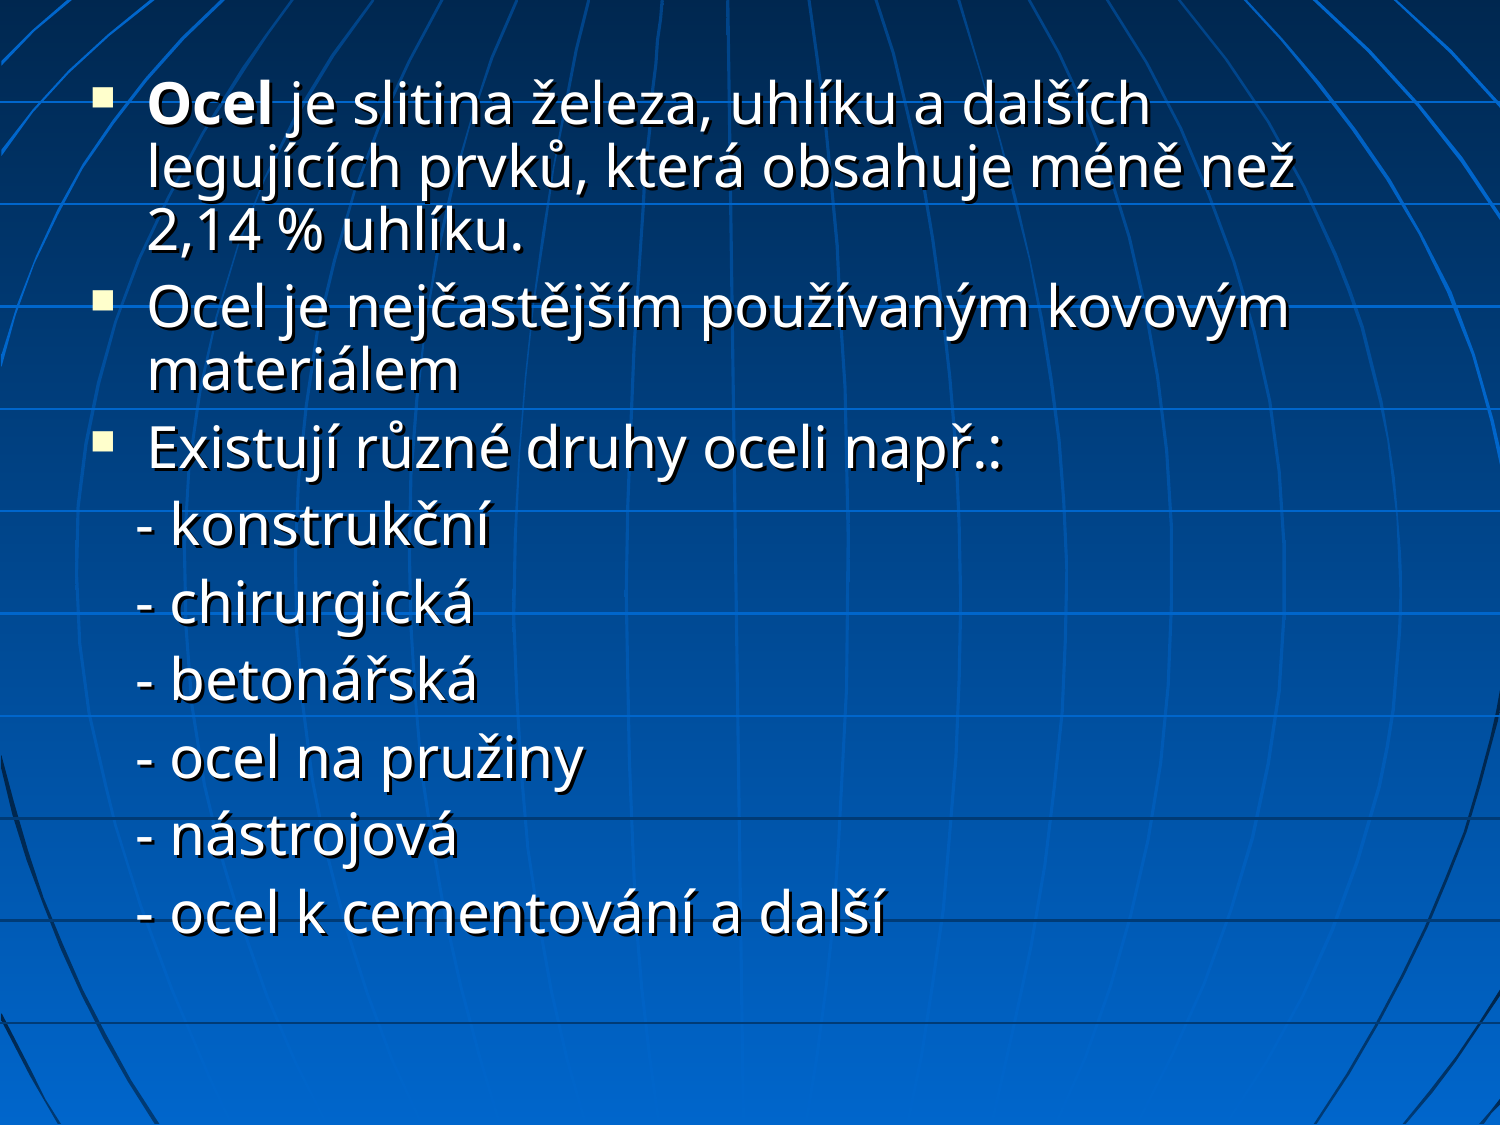

# Ocel je slitina železa, uhlíku a dalších legujících prvků, která obsahuje méně než 2,14 % uhlíku.
Ocel je nejčastějším používaným kovovým materiálem
Existují různé druhy oceli např.:
 - konstrukční
 - chirurgická
 - betonářská
 - ocel na pružiny
 - nástrojová
 - ocel k cementování a další